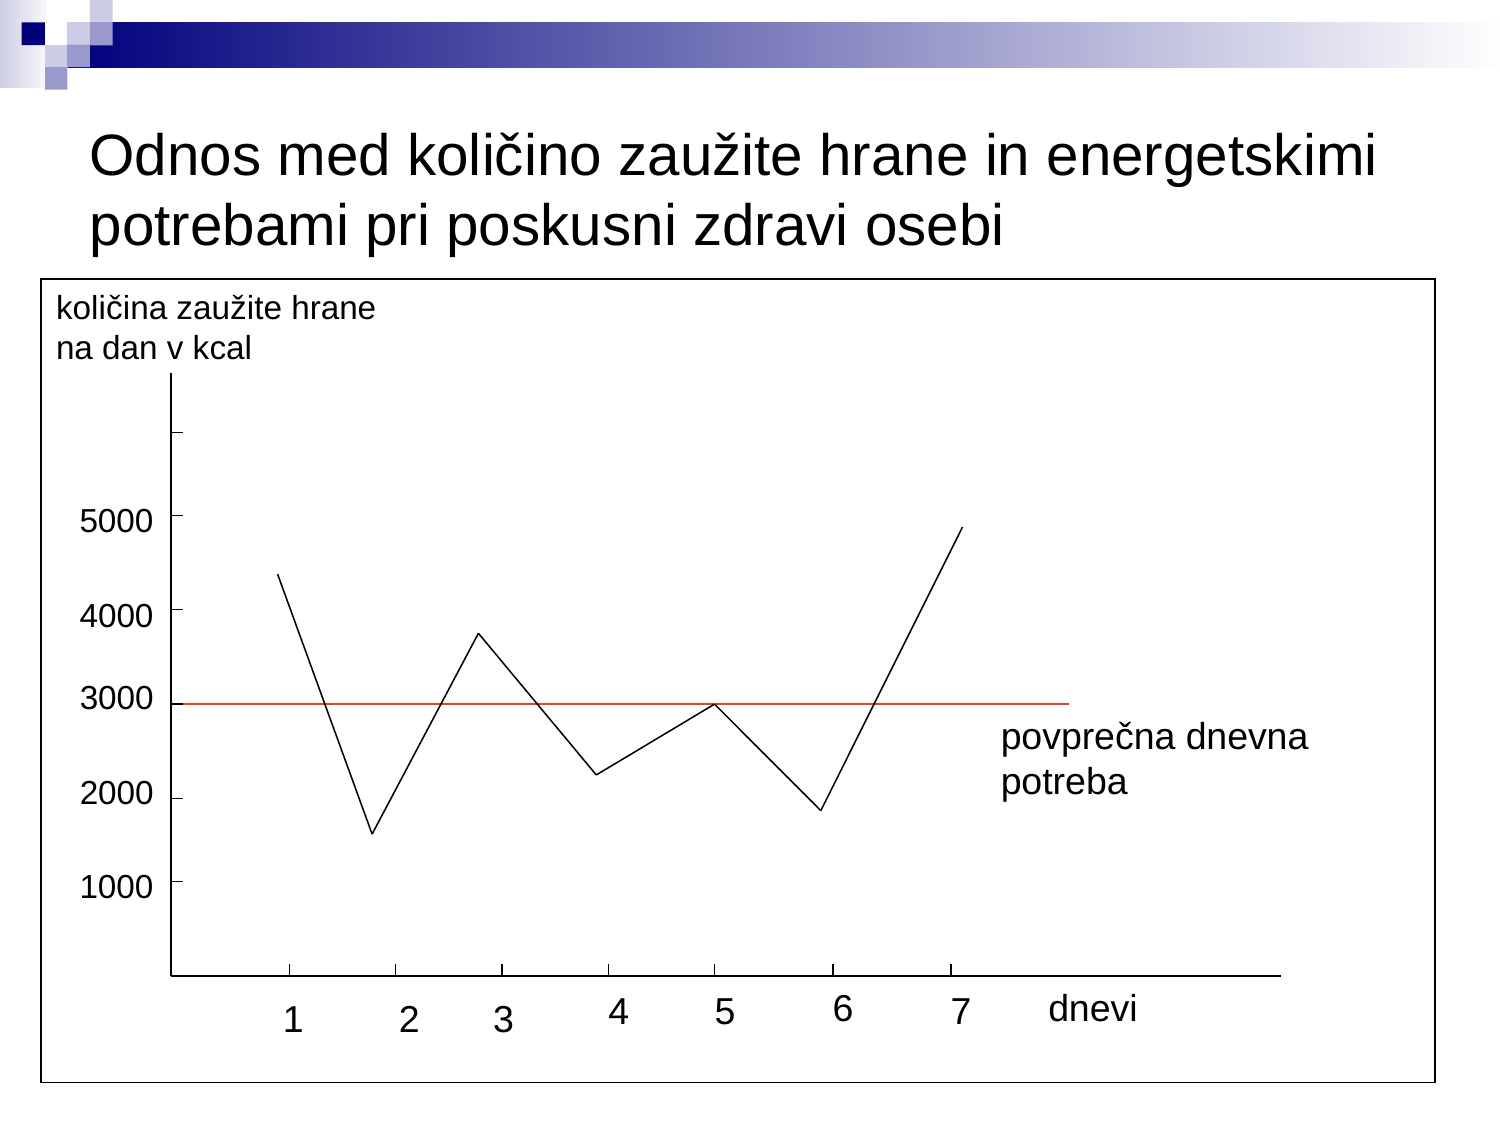

# Odnos med količino zaužite hrane in energetskimi potrebami pri poskusni zdravi osebi
količina zaužite hrane
na dan v kcal
5000
4000
3000
povprečna dnevna potreba
2000
1000
6
dnevi
4
5
7
1
2
3